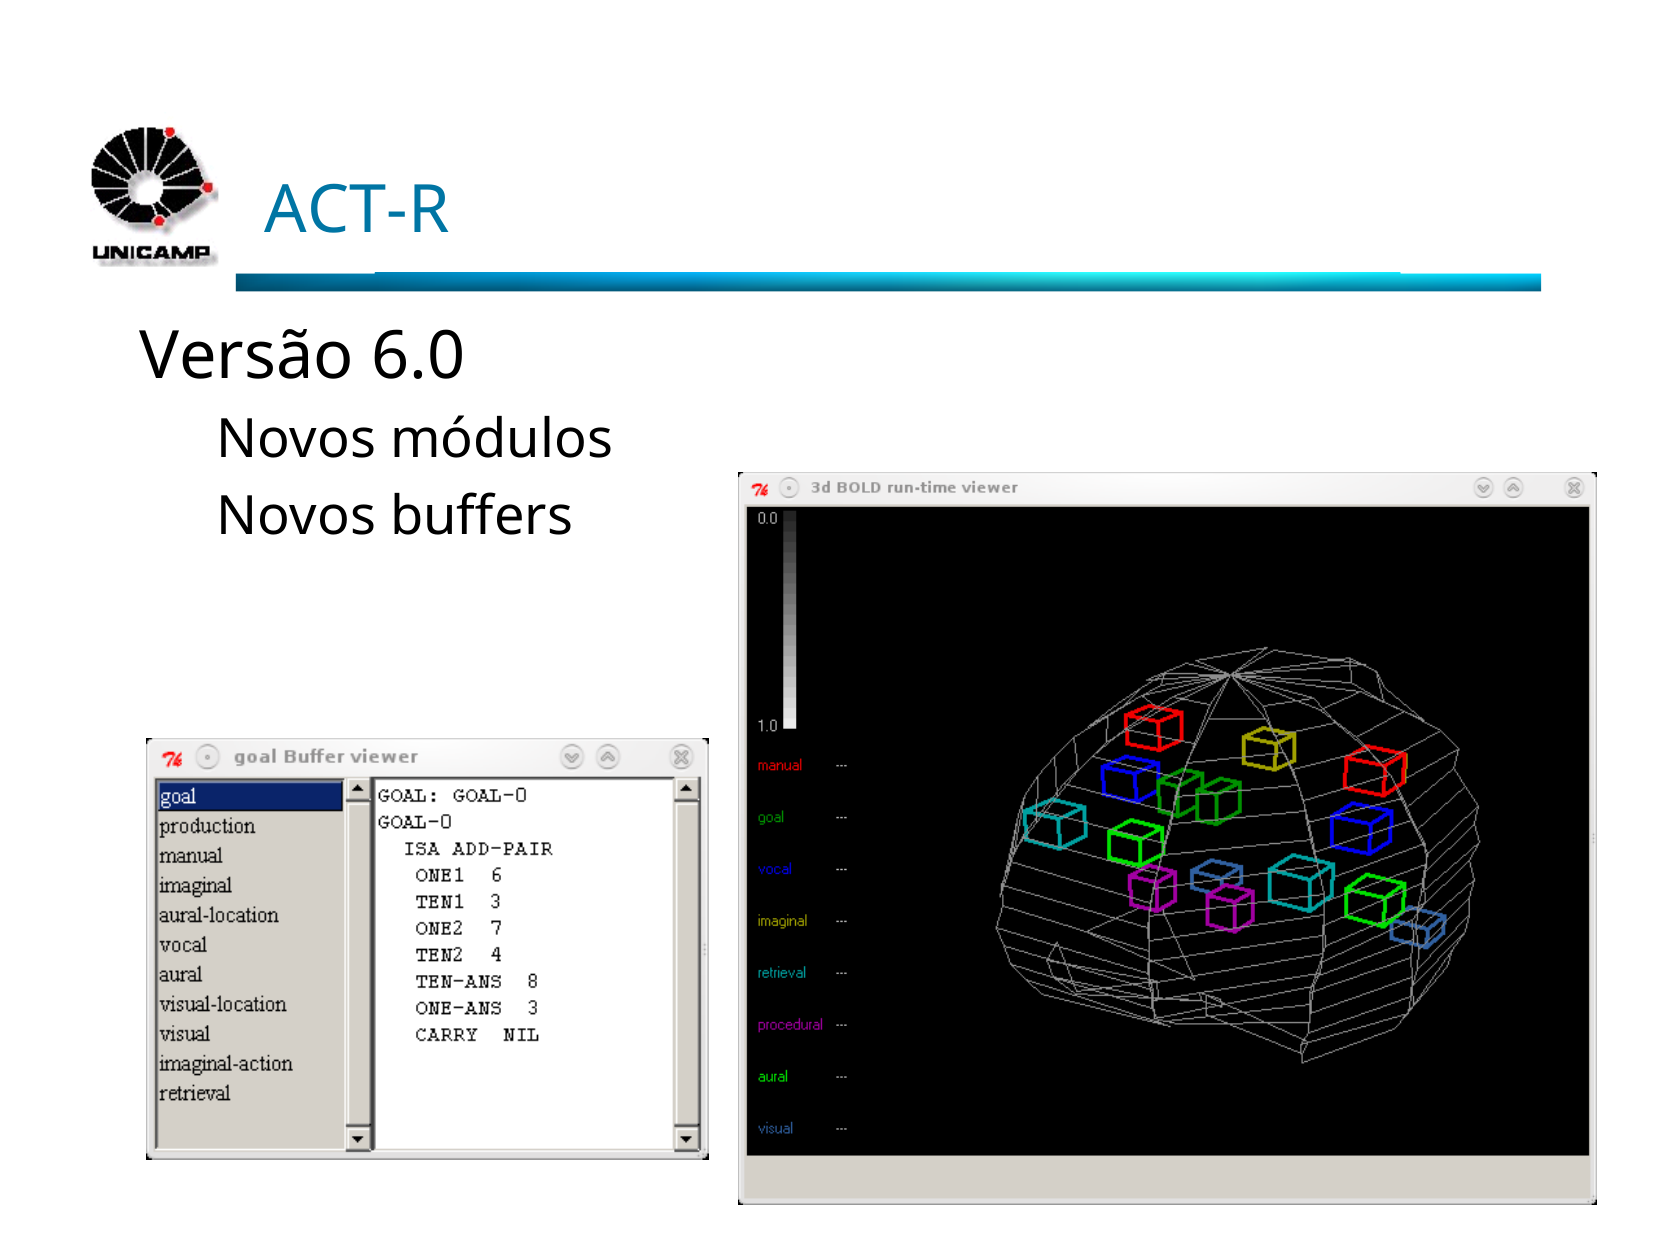

# ACT-R
Versão 6.0
Novos módulos
Novos buffers